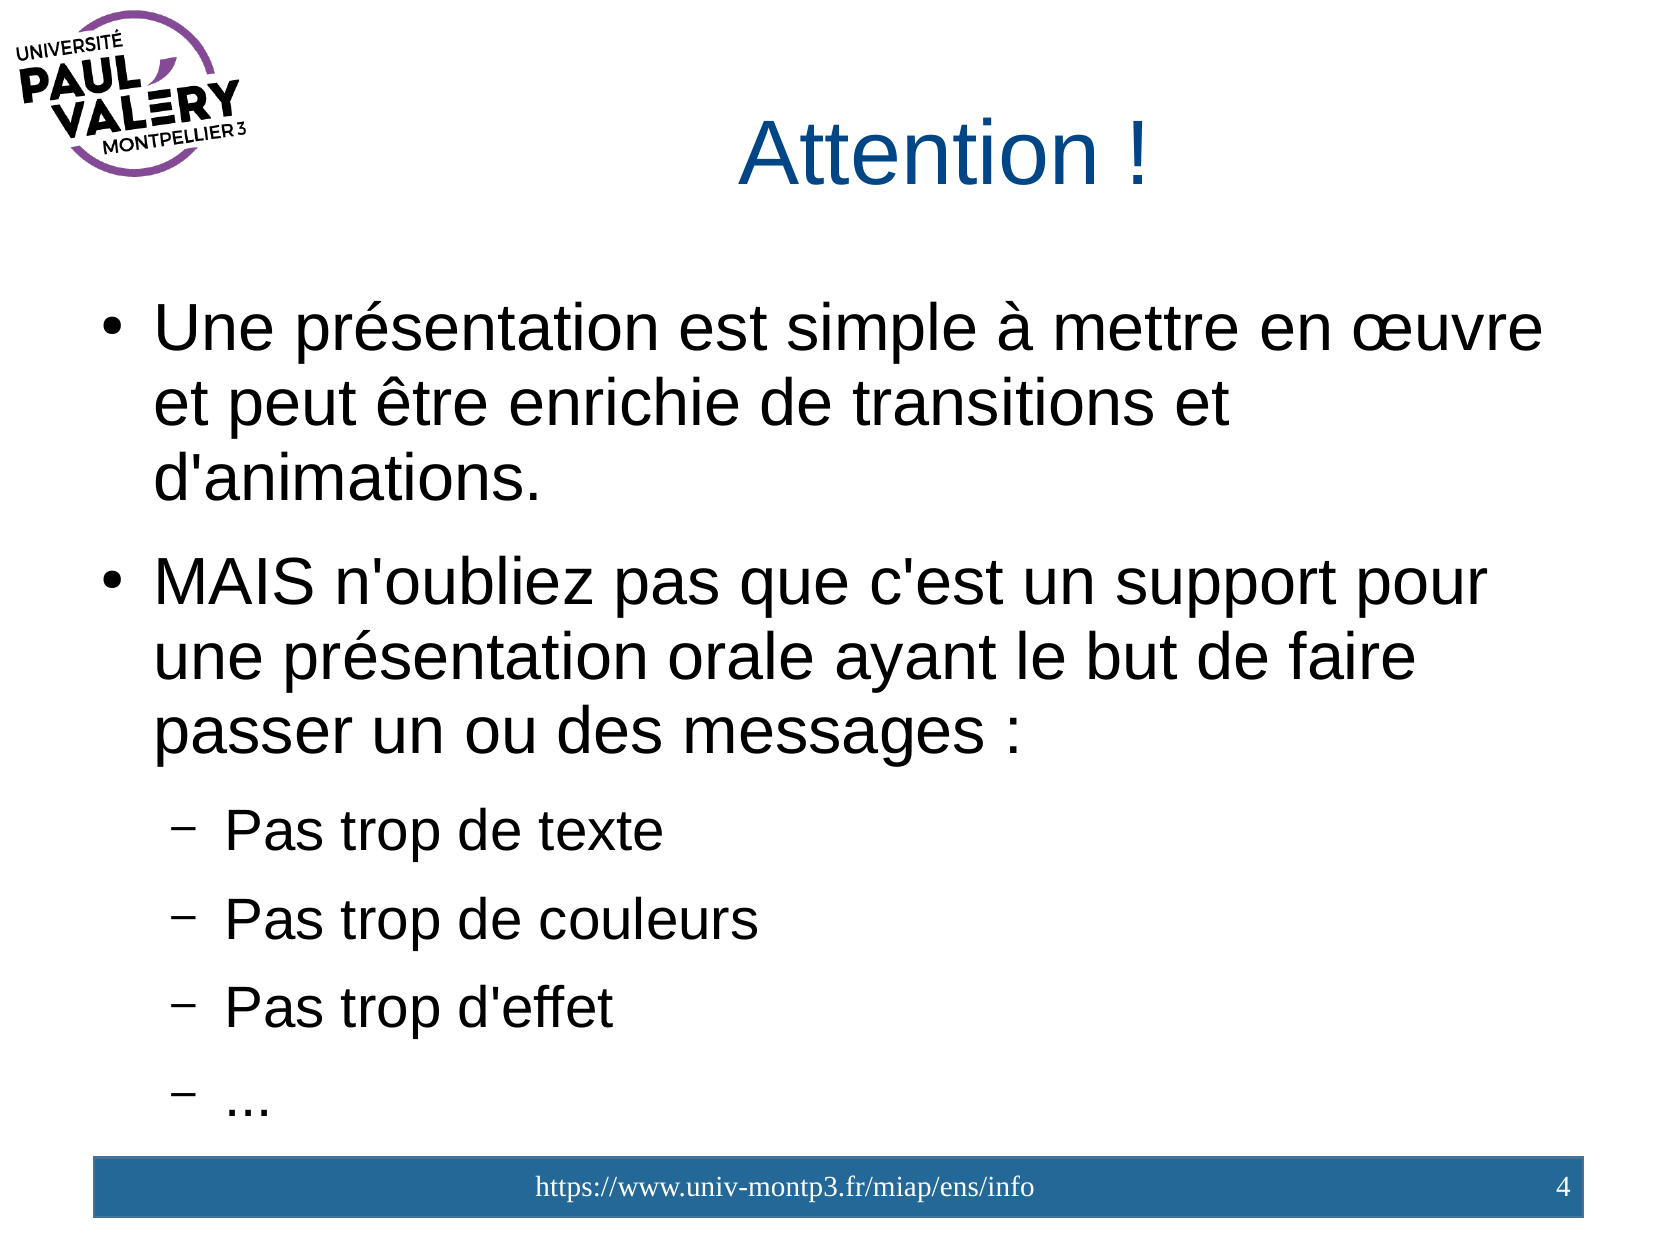

# Attention !
Une présentation est simple à mettre en œuvre et peut être enrichie de transitions et d'animations.
MAIS n'oubliez pas que c'est un support pour une présentation orale ayant le but de faire passer un ou des messages :
Pas trop de texte
Pas trop de couleurs
Pas trop d'effet
...
https://www.univ-montp3.fr/miap/ens/info
4